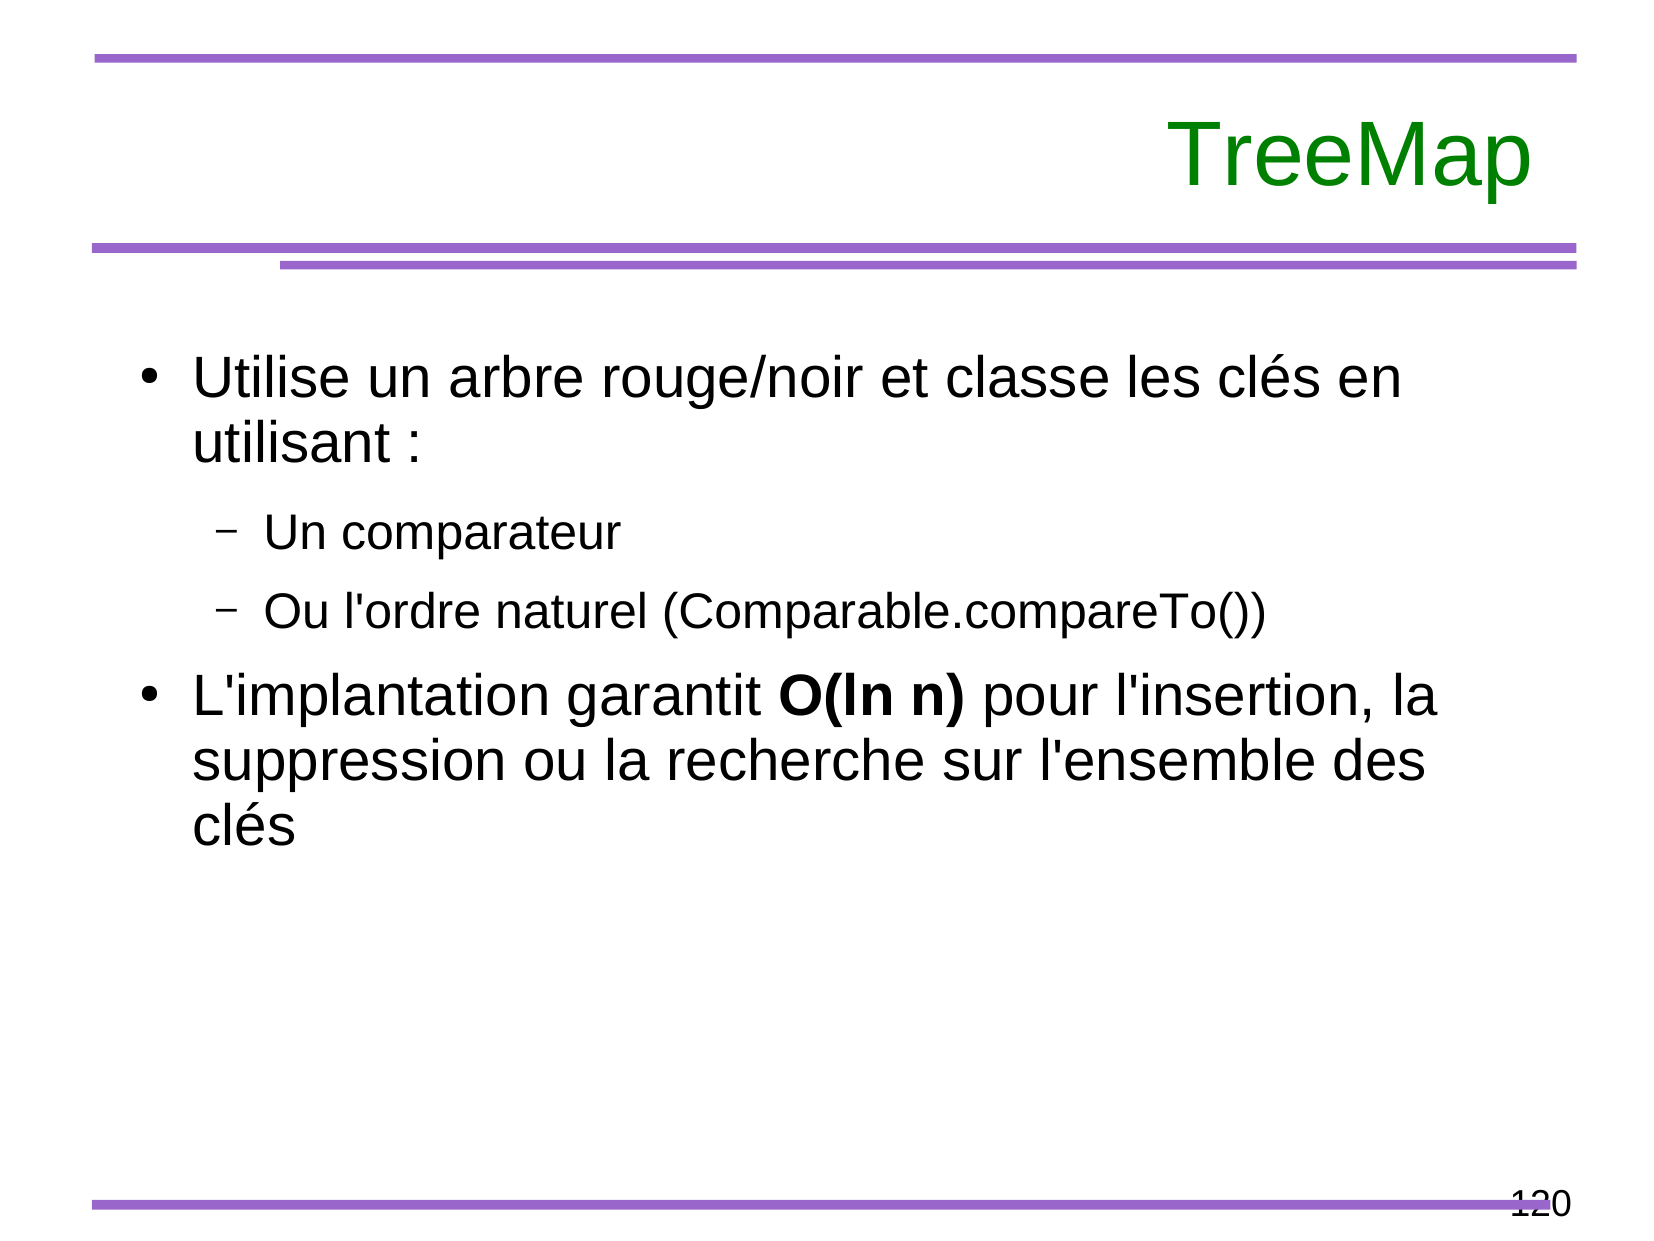

# TreeMap
Utilise un arbre rouge/noir et classe les clés en utilisant :
Un comparateur
Ou l'ordre naturel (Comparable.compareTo())
L'implantation garantit O(ln n) pour l'insertion, la suppression ou la recherche sur l'ensemble des clés